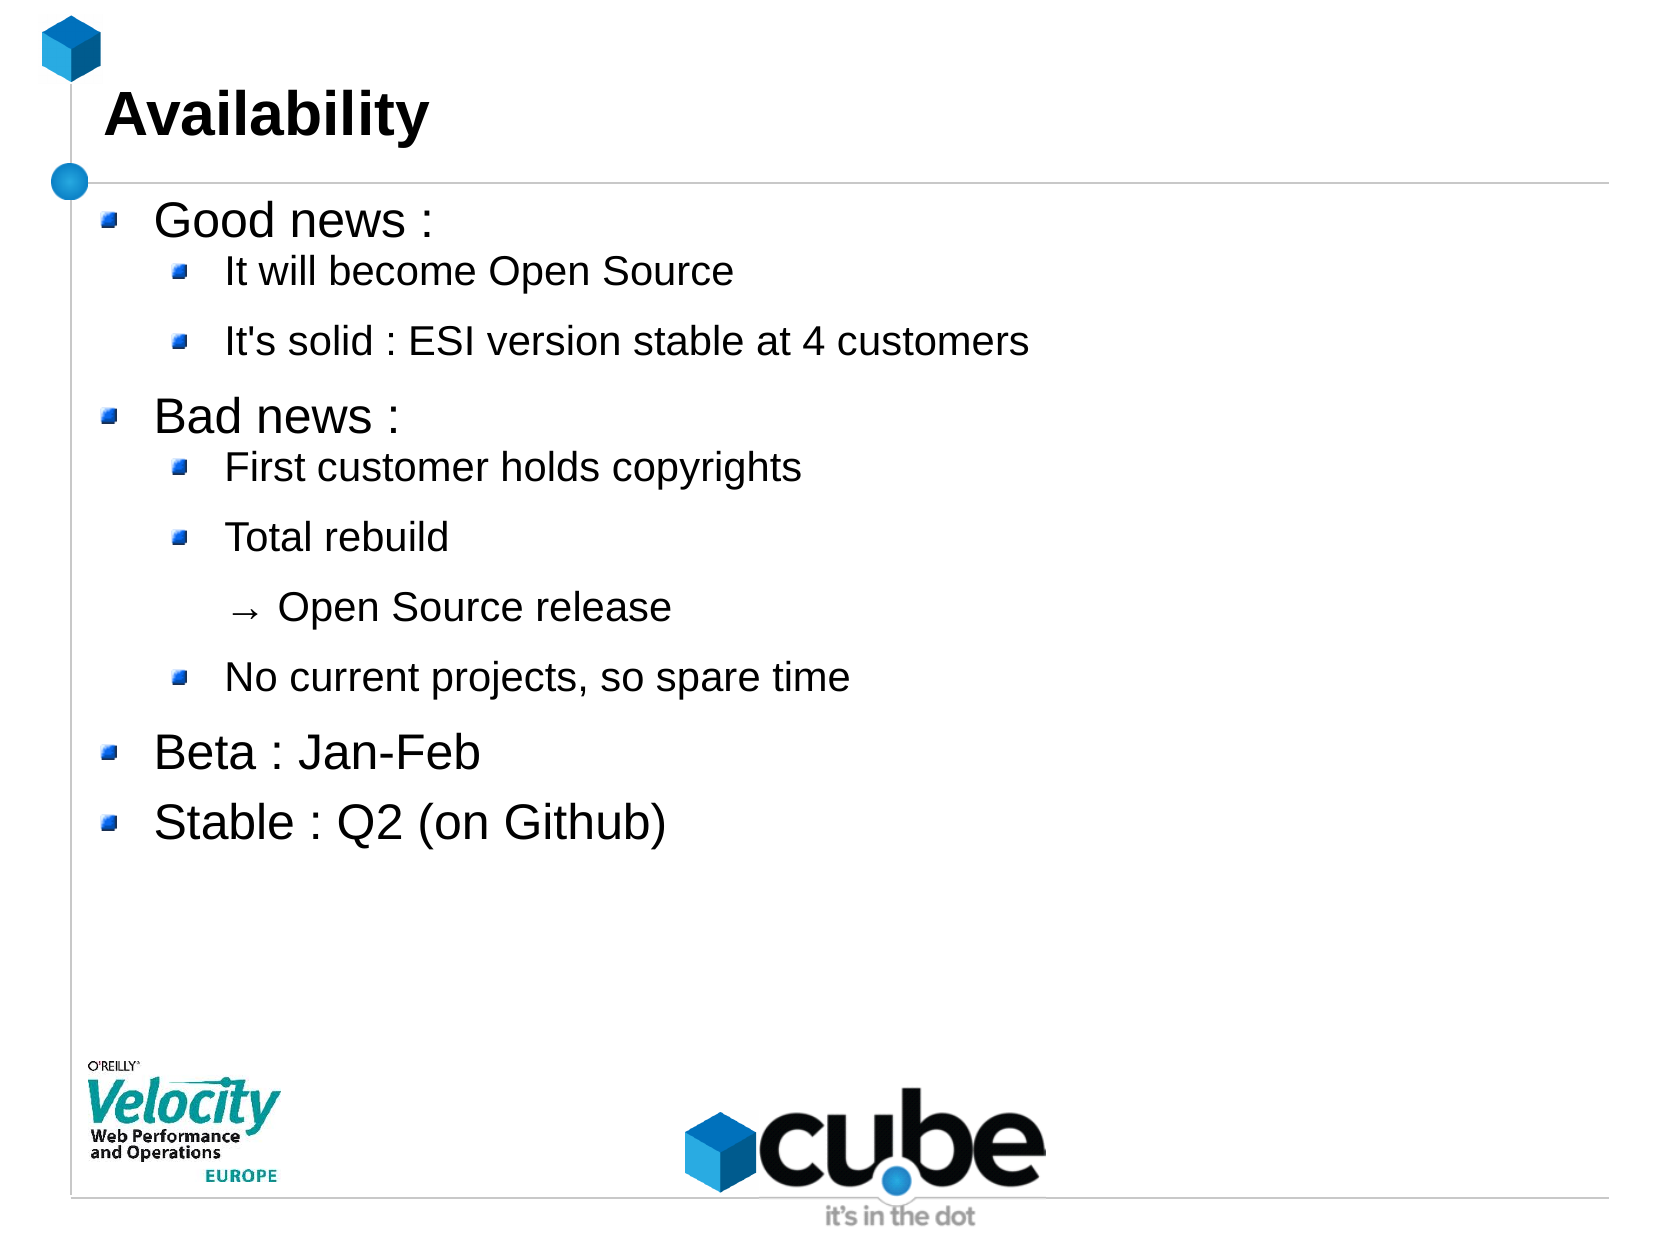

# Availability
Good news :
It will become Open Source
It's solid : ESI version stable at 4 customers
Bad news :
First customer holds copyrights
Total rebuild
→ Open Source release
No current projects, so spare time
Beta : Jan-Feb
Stable : Q2 (on Github)